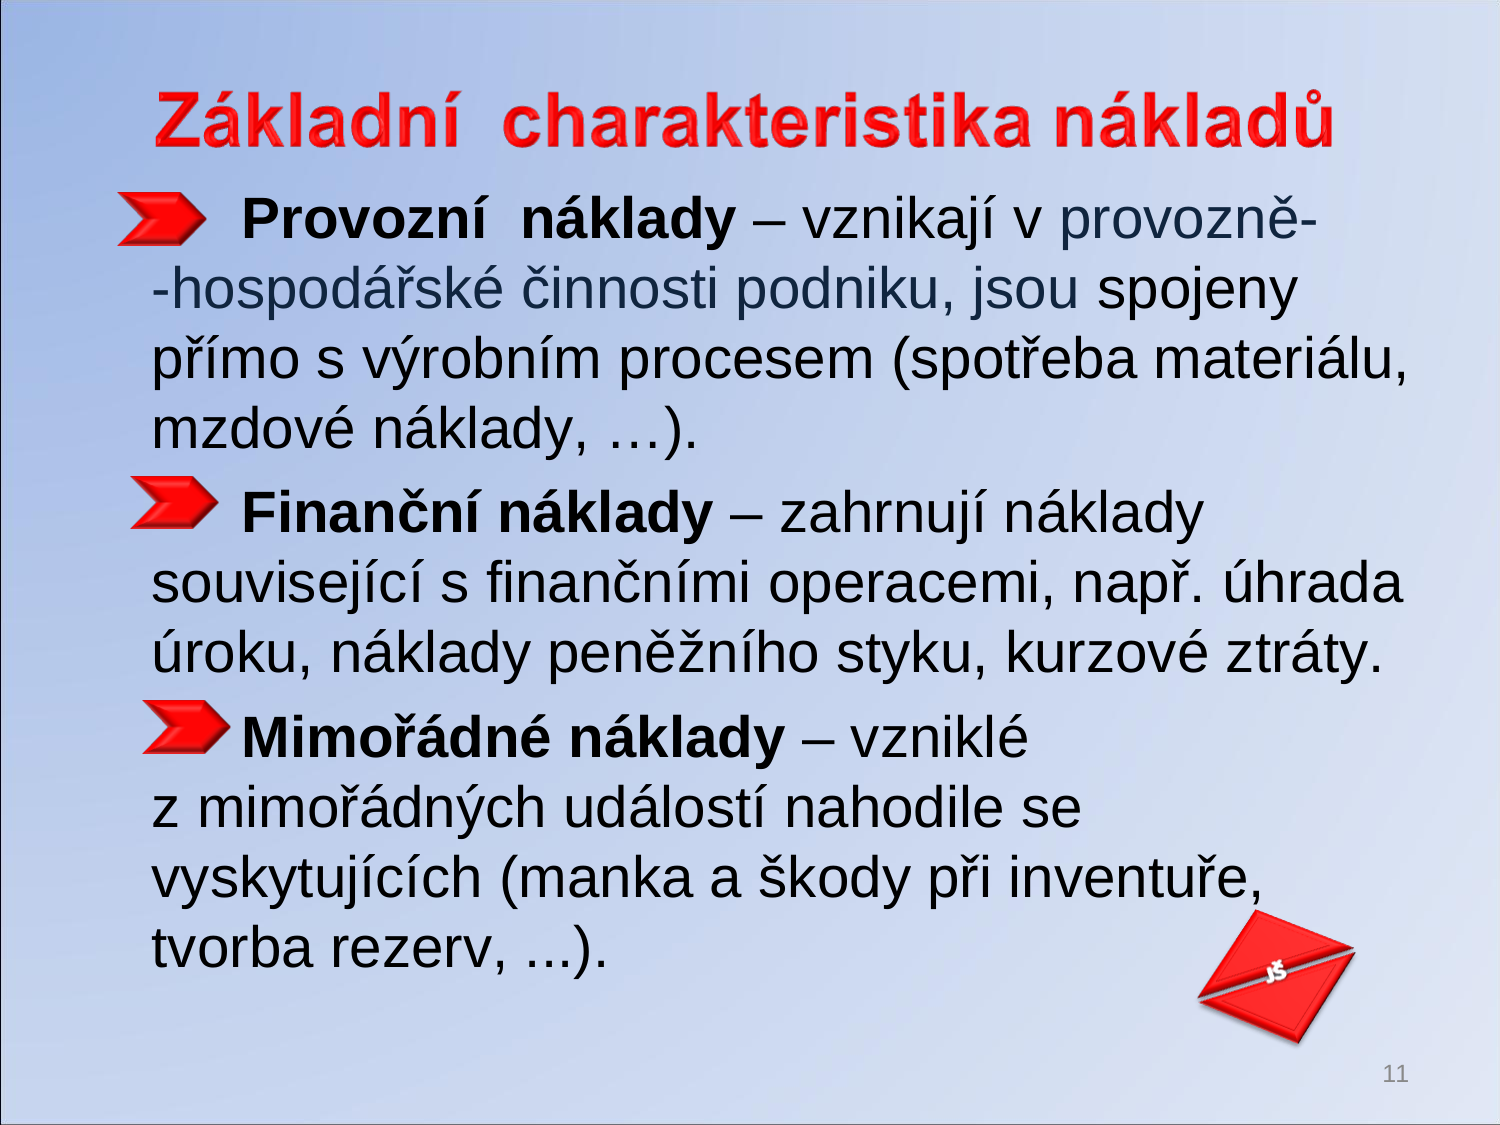

# Provozní  náklady ‒ vznikají v provozně- -hospodářské činnosti podniku, jsou spojeny přímo s výrobním procesem (spotřeba materiálu, mzdové náklady, …).
		Finanční náklady ‒ zahrnují náklady související s finančními operacemi, např. úhrada úroku, náklady peněžního styku, kurzové ztráty.
		Mimořádné náklady ‒ vzniklé
z mimořádných událostí nahodile se vyskytujících (manka a škody při inventuře, tvorba rezerv, ...).